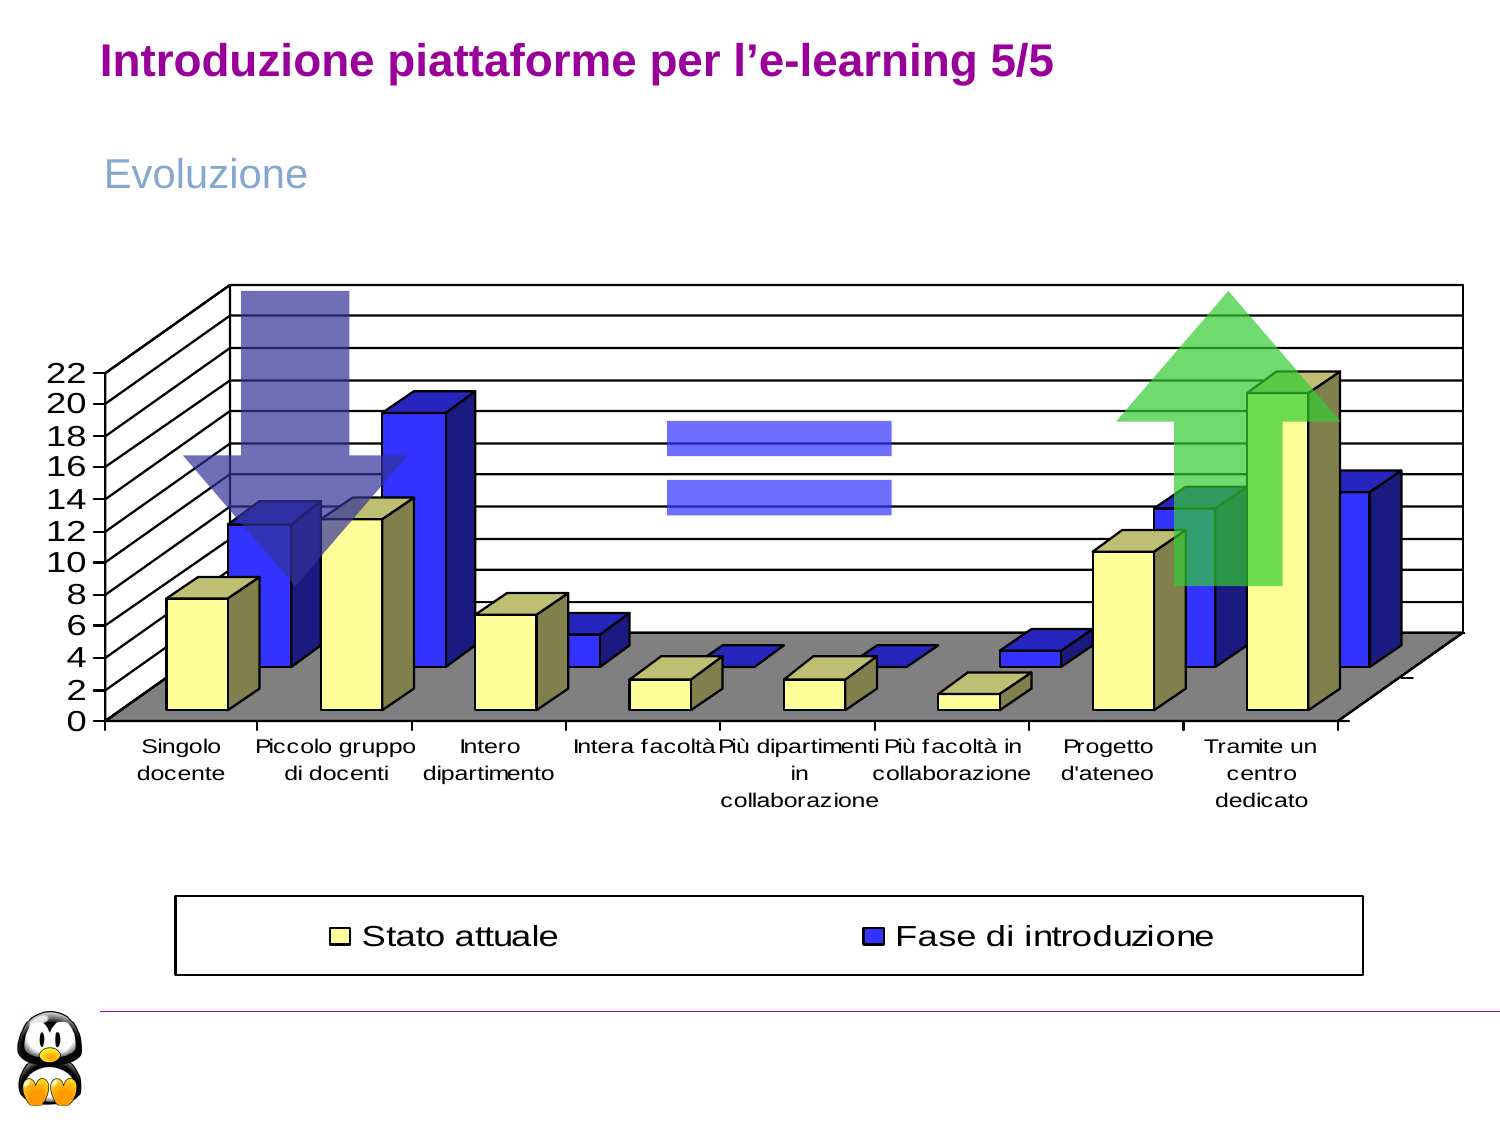

# Introduzione piattaforme per l’e-learning 5/5
	Evoluzione